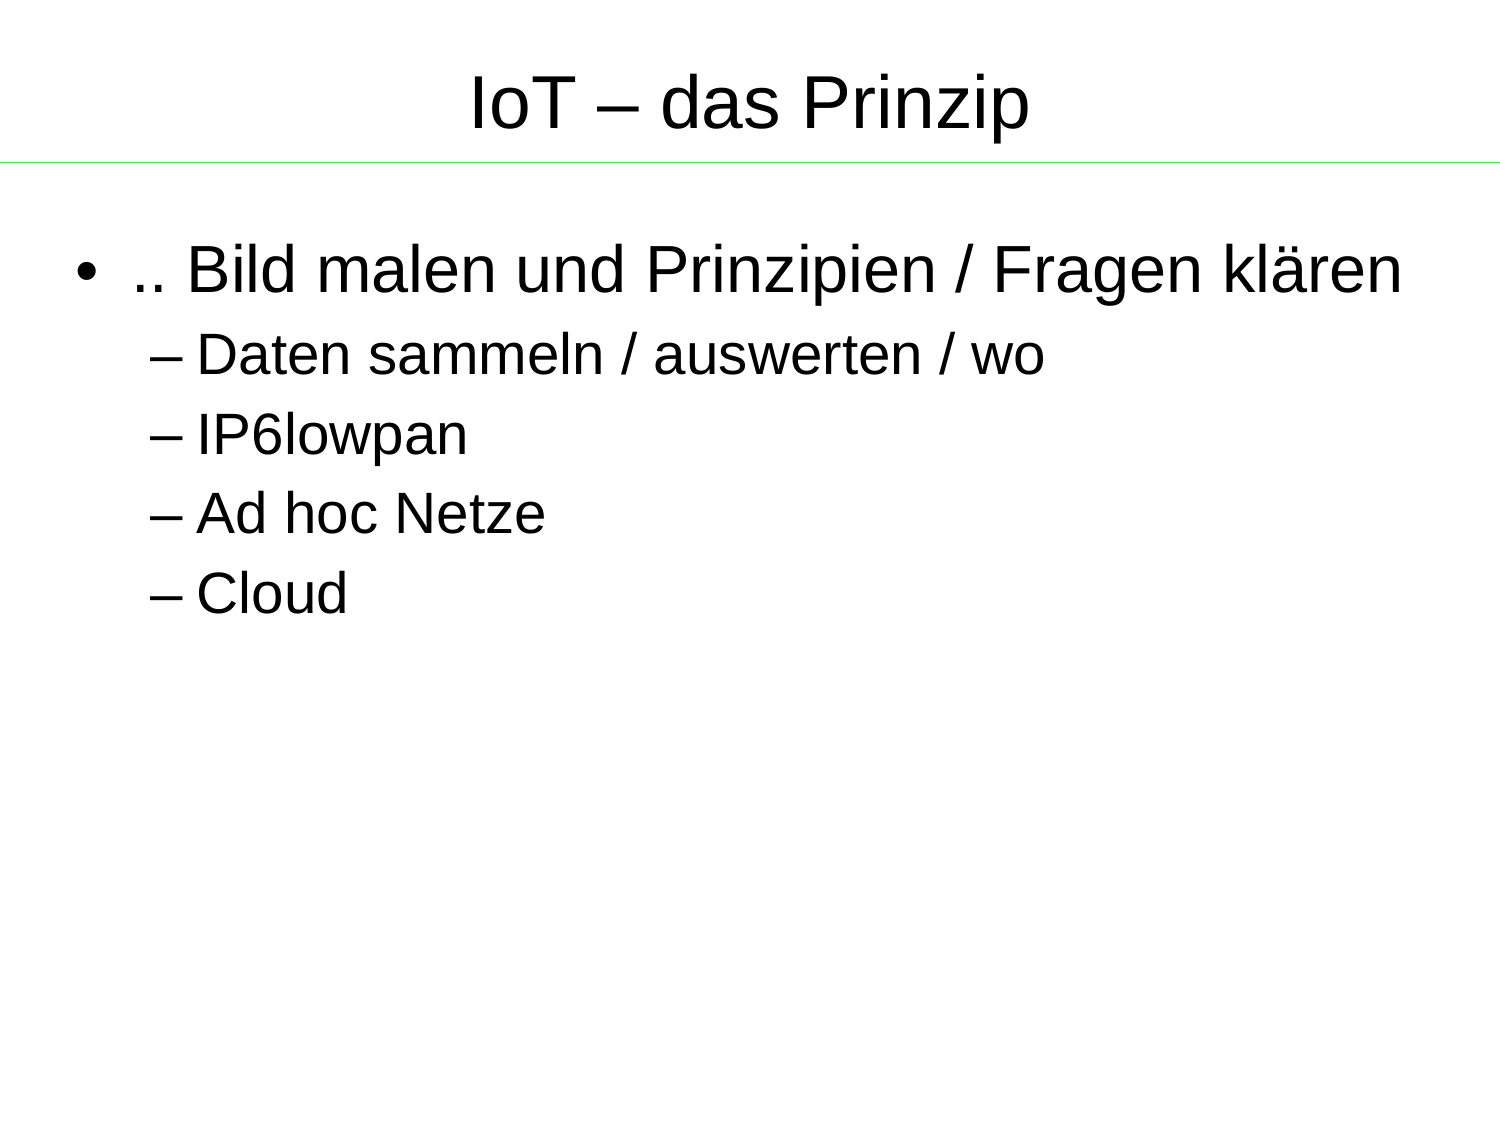

# IoT – das Prinzip
.. Bild malen und Prinzipien / Fragen klären
Daten sammeln / auswerten / wo
IP6lowpan
Ad hoc Netze
Cloud